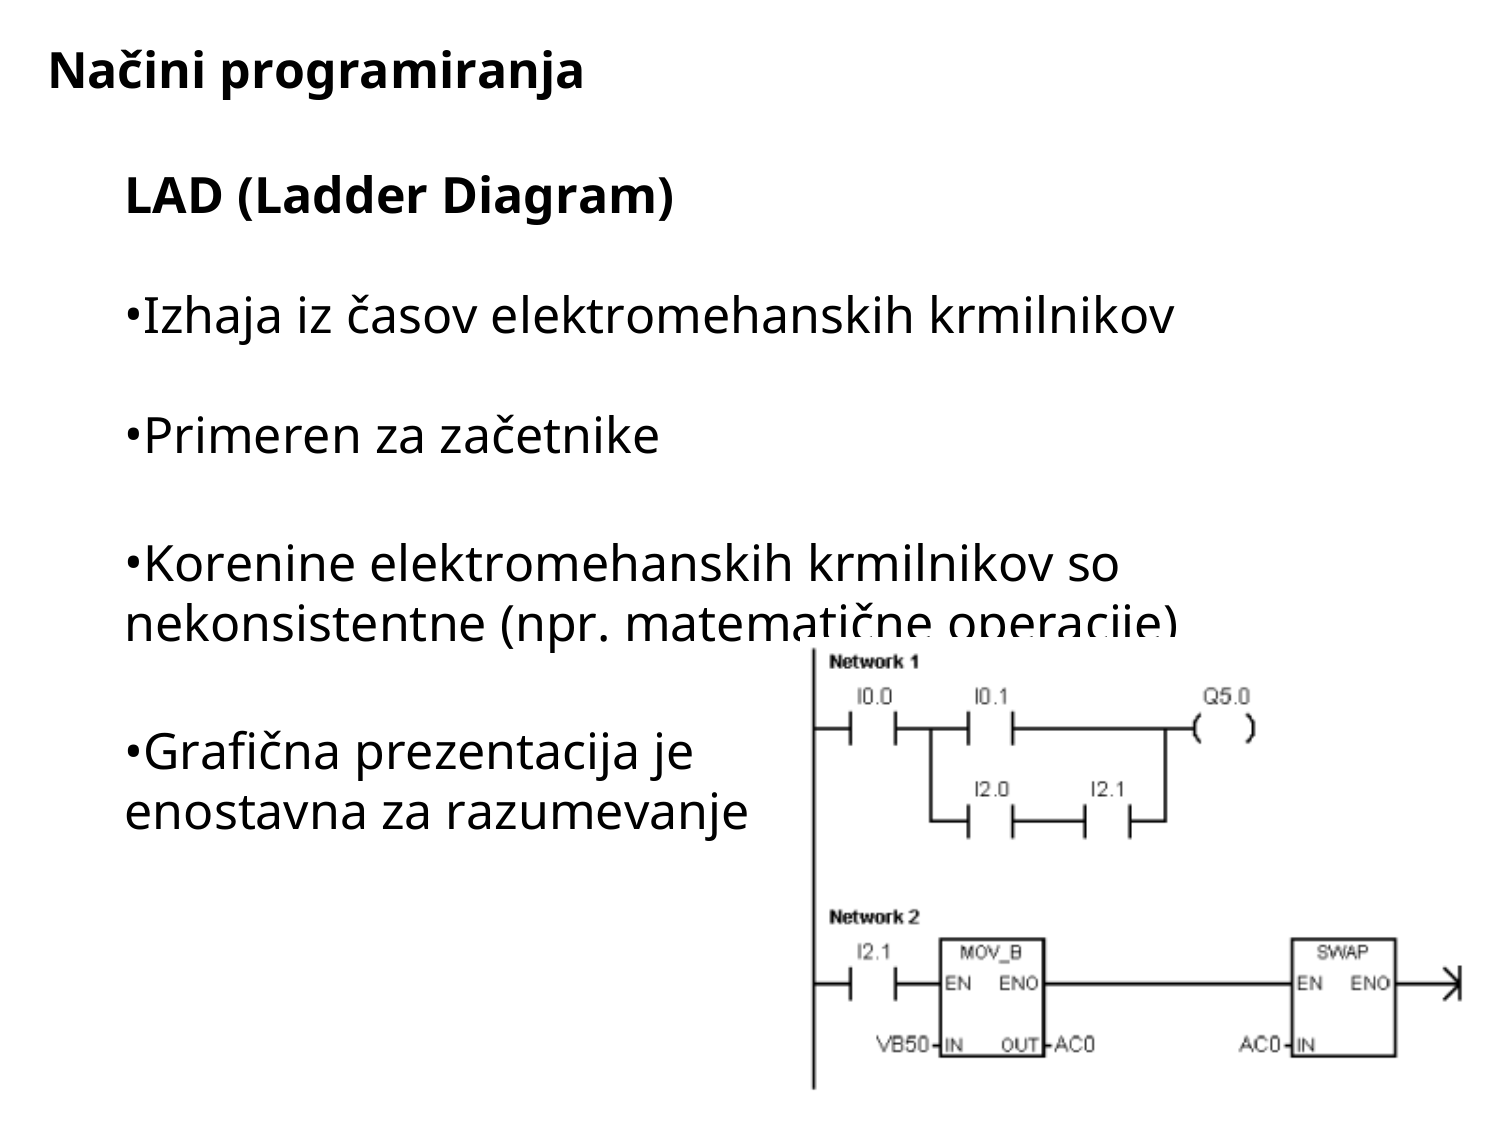

Načini programiranja
LAD (Ladder Diagram)
Izhaja iz časov elektromehanskih krmilnikov
Primeren za začetnike
Korenine elektromehanskih krmilnikov so nekonsistentne (npr. matematične operacije)
Grafična prezentacija je
enostavna za razumevanje